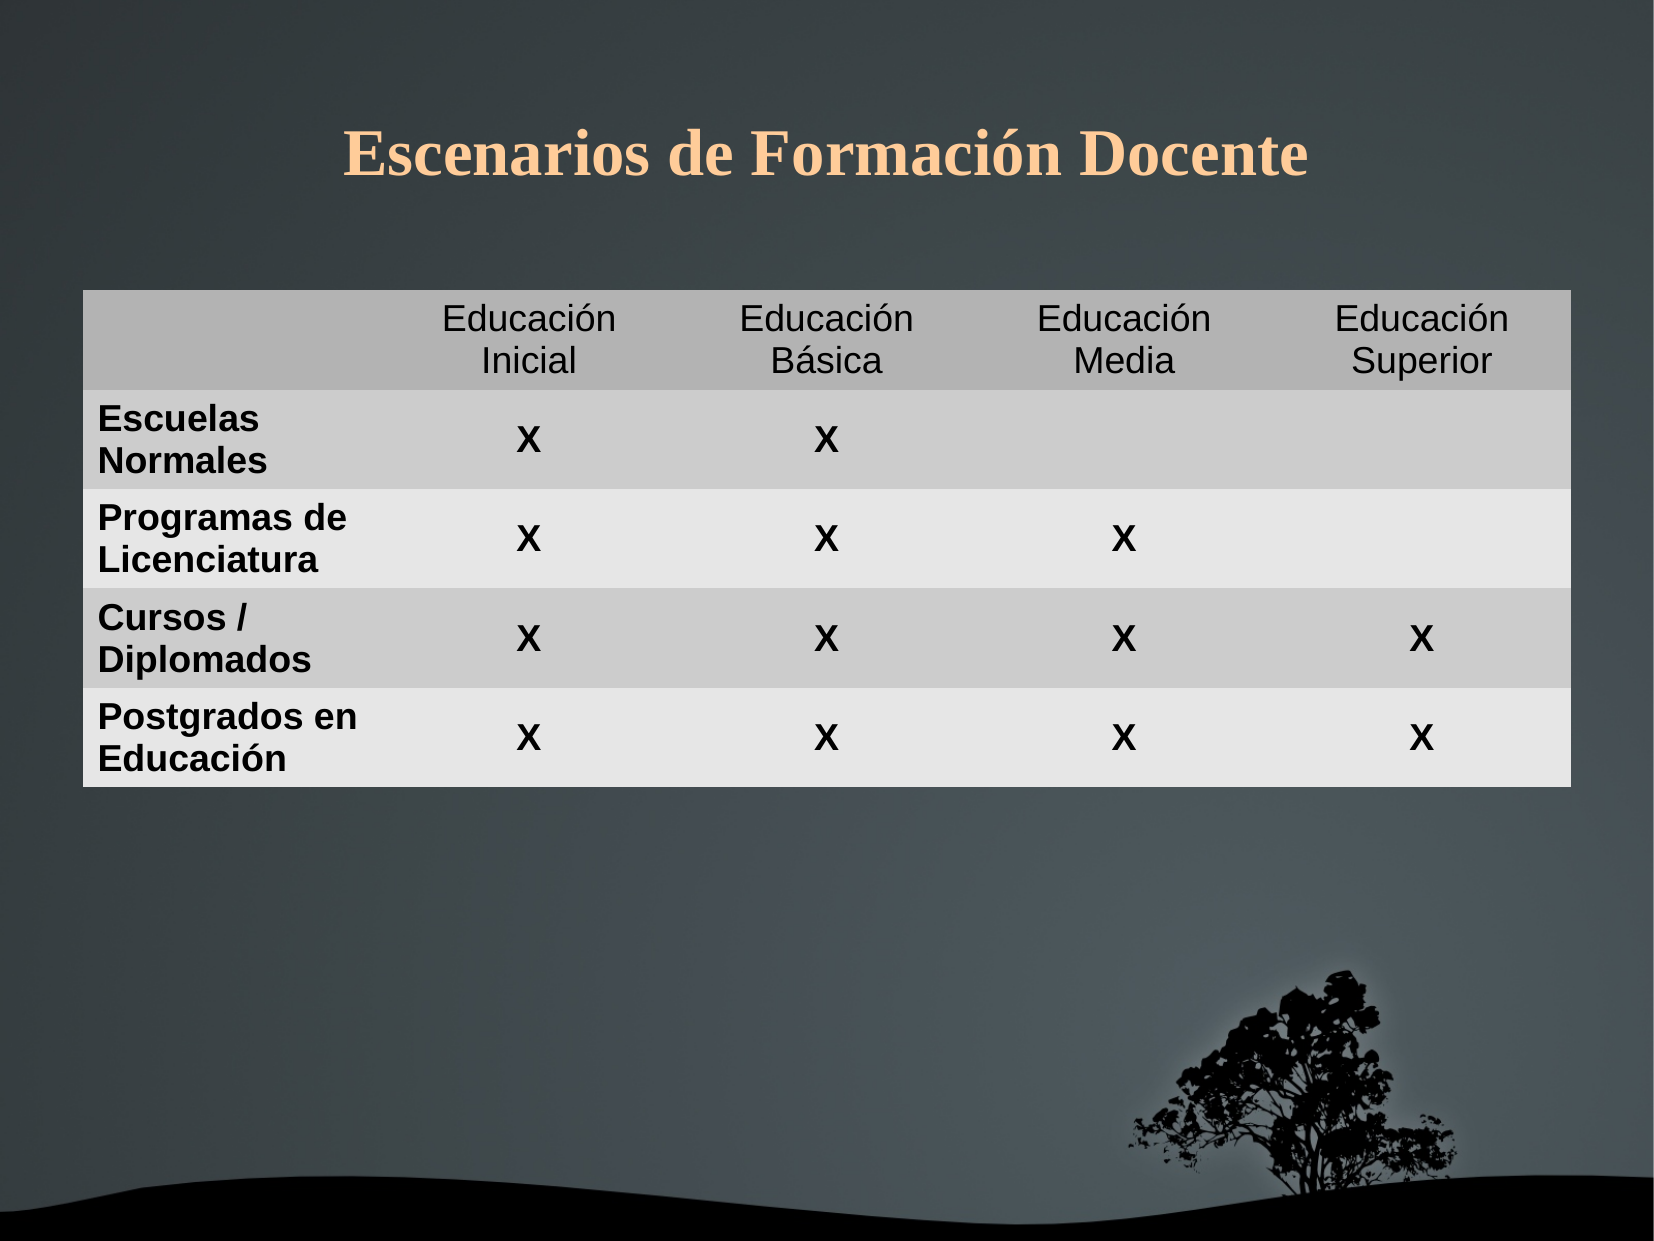

# Escenarios de Formación Docente
| | Educación Inicial | Educación Básica | Educación Media | Educación Superior |
| --- | --- | --- | --- | --- |
| Escuelas Normales | X | X | | |
| Programas de Licenciatura | X | X | X | |
| Cursos / Diplomados | X | X | X | X |
| Postgrados en Educación | X | X | X | X |